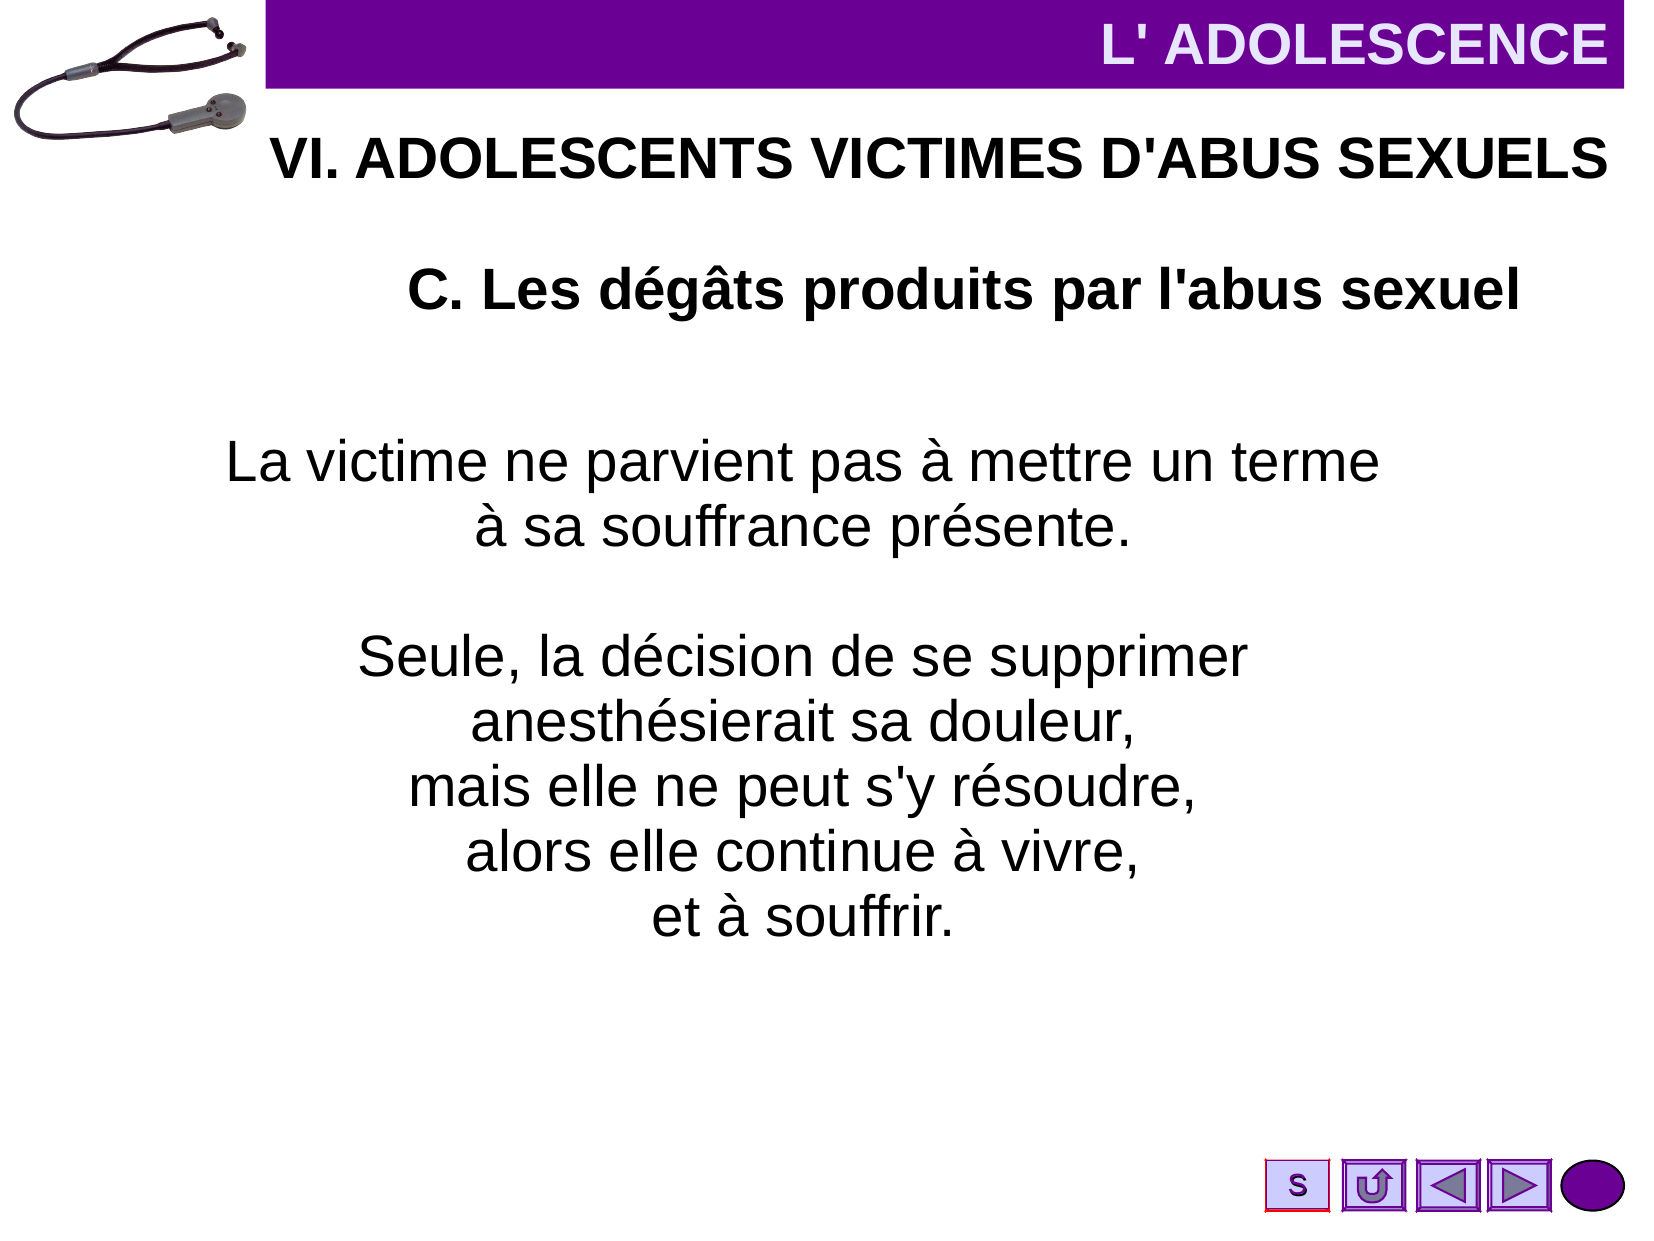

L' ADOLESCENCE
VI. ADOLESCENTS VICTIMES D'ABUS SEXUELS
 C. Les dégâts produits par l'abus sexuel
La victime ne parvient pas à mettre un terme
à sa souffrance présente.
Seule, la décision de se supprimer
anesthésierait sa douleur,
mais elle ne peut s'y résoudre,
alors elle continue à vivre,
et à souffrir.